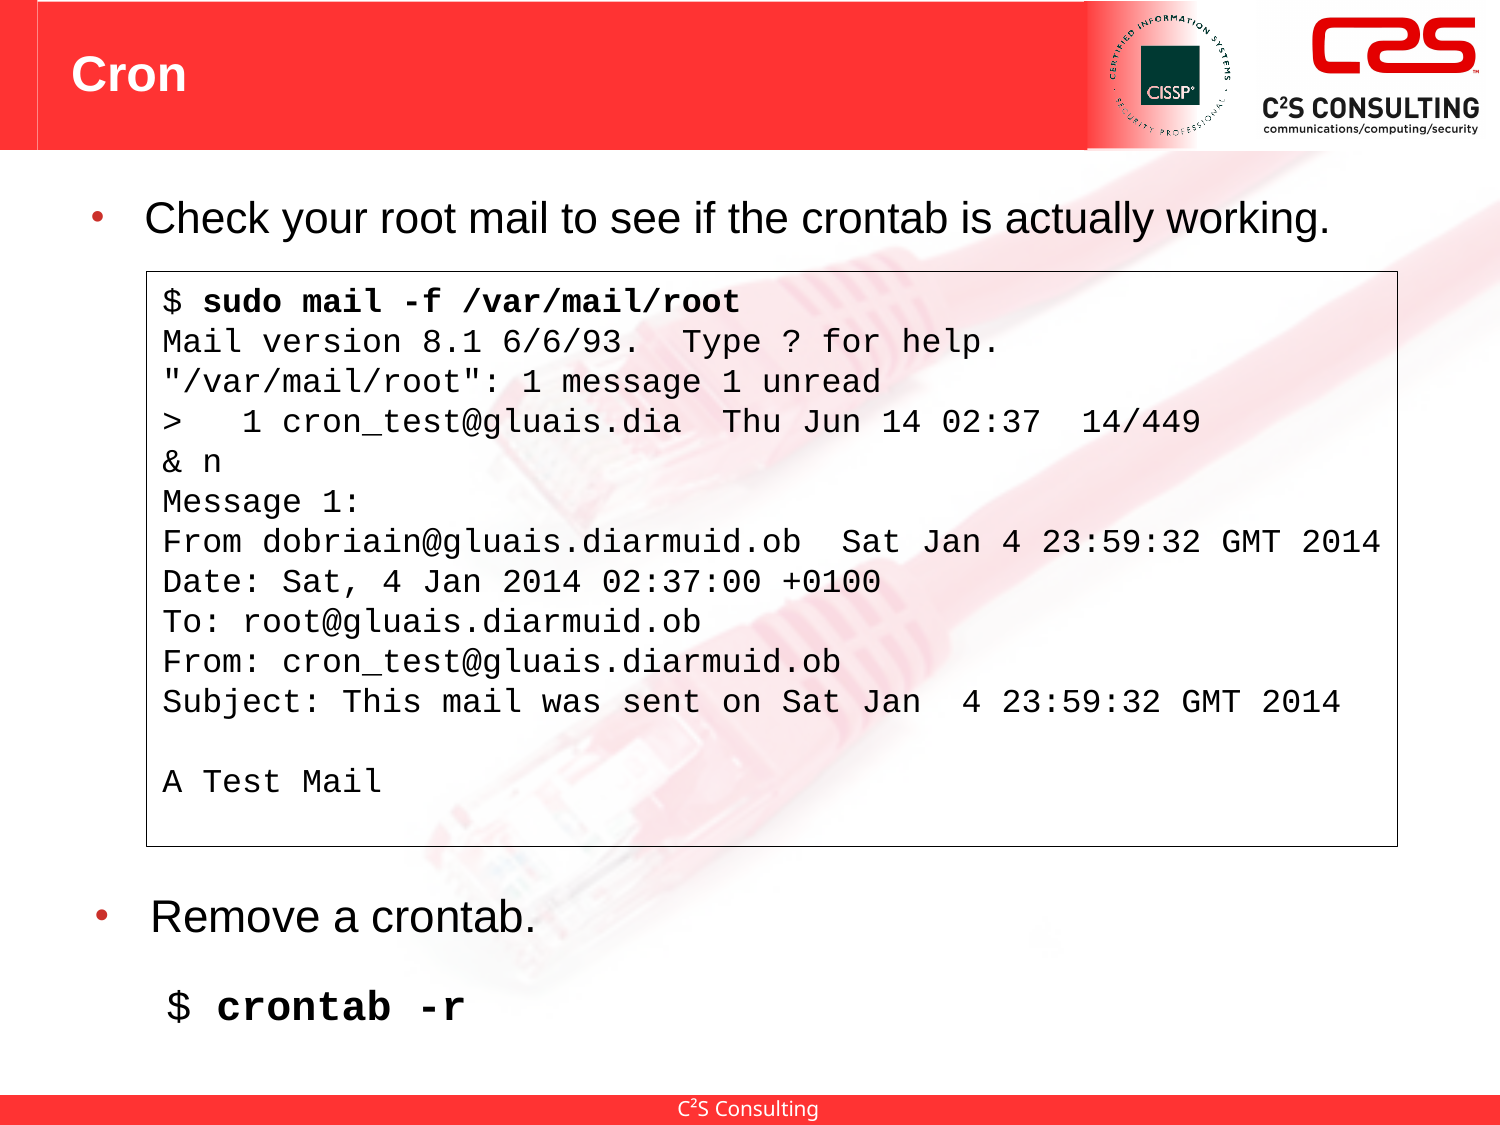

# Cron
Check your root mail to see if the crontab is actually working.
$ sudo mail -f /var/mail/root
Mail version 8.1 6/6/93. Type ? for help.
"/var/mail/root": 1 message 1 unread
> 1 cron_test@gluais.dia Thu Jun 14 02:37 14/449
& n
Message 1:
From dobriain@gluais.diarmuid.ob Sat Jan 4 23:59:32 GMT 2014
Date: Sat, 4 Jan 2014 02:37:00 +0100
To: root@gluais.diarmuid.ob
From: cron_test@gluais.diarmuid.ob
Subject: This mail was sent on Sat Jan 4 23:59:32 GMT 2014
A Test Mail
Remove a crontab.
$ crontab -r